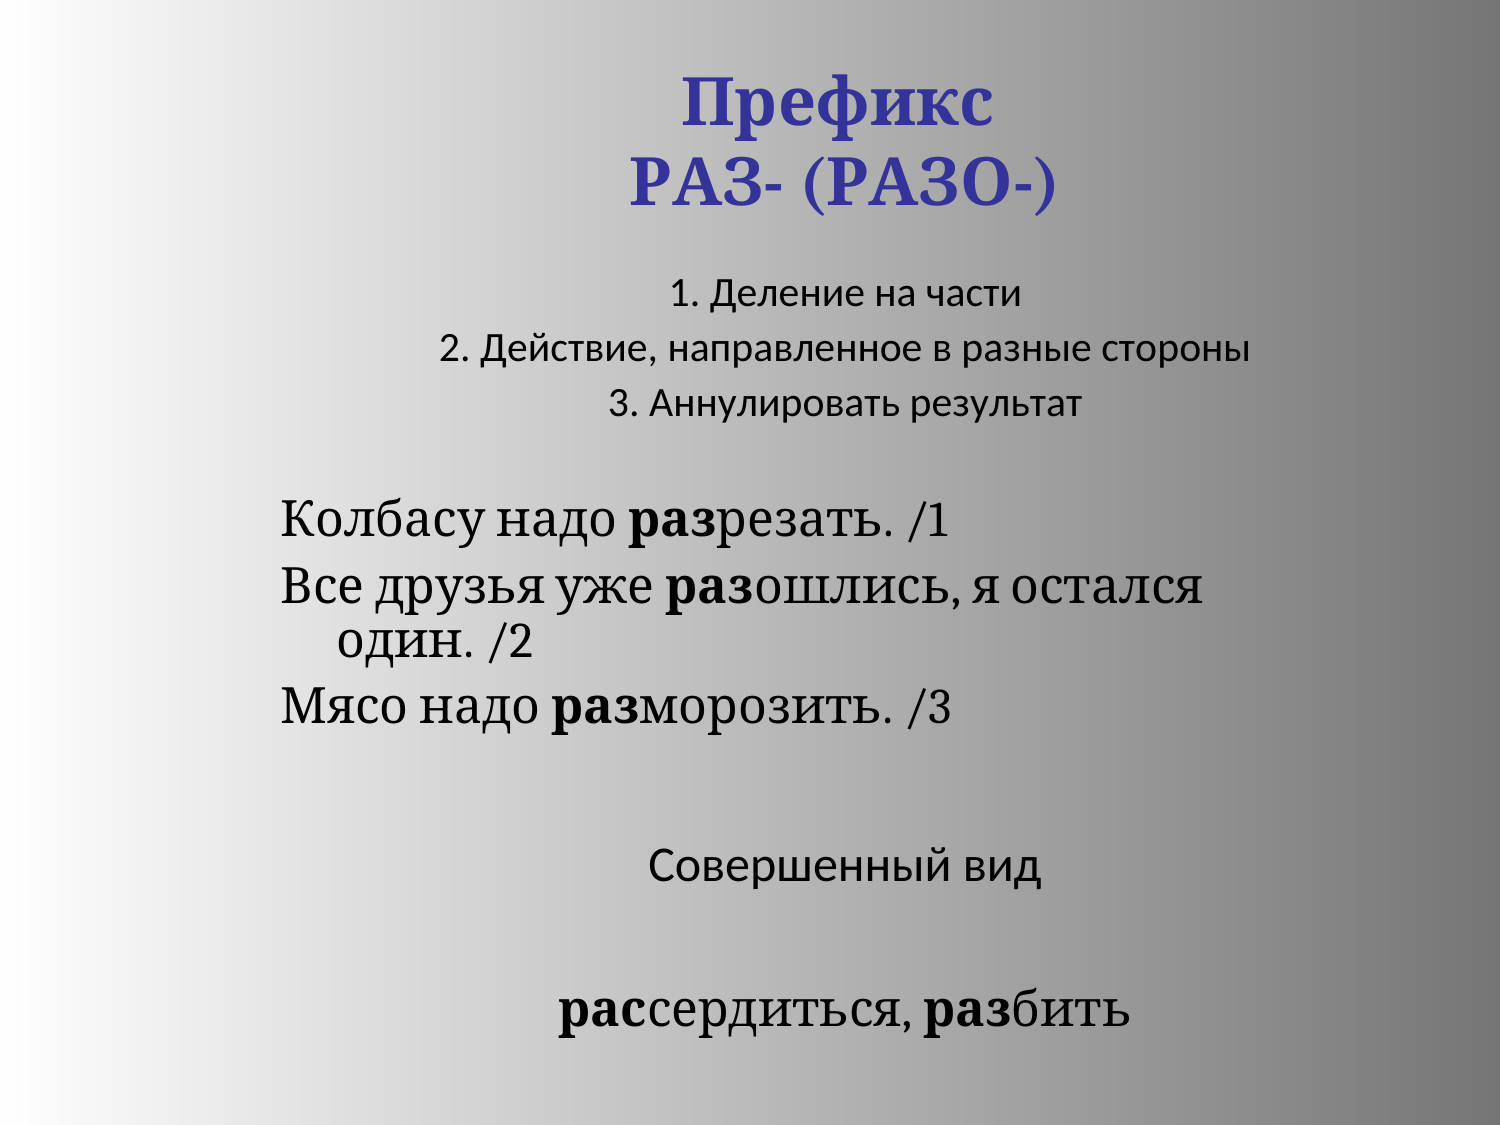

# Префикс РАЗ- (РАЗО-)
1. Деление на части
2. Действие, направленное в разные стороны
3. Аннулировать результат
Колбасу надо разрезать. /1
Все друзья уже разошлись, я остался один. /2
Мясо надо разморозить. /3
Совершенный вид
рассердиться, разбить